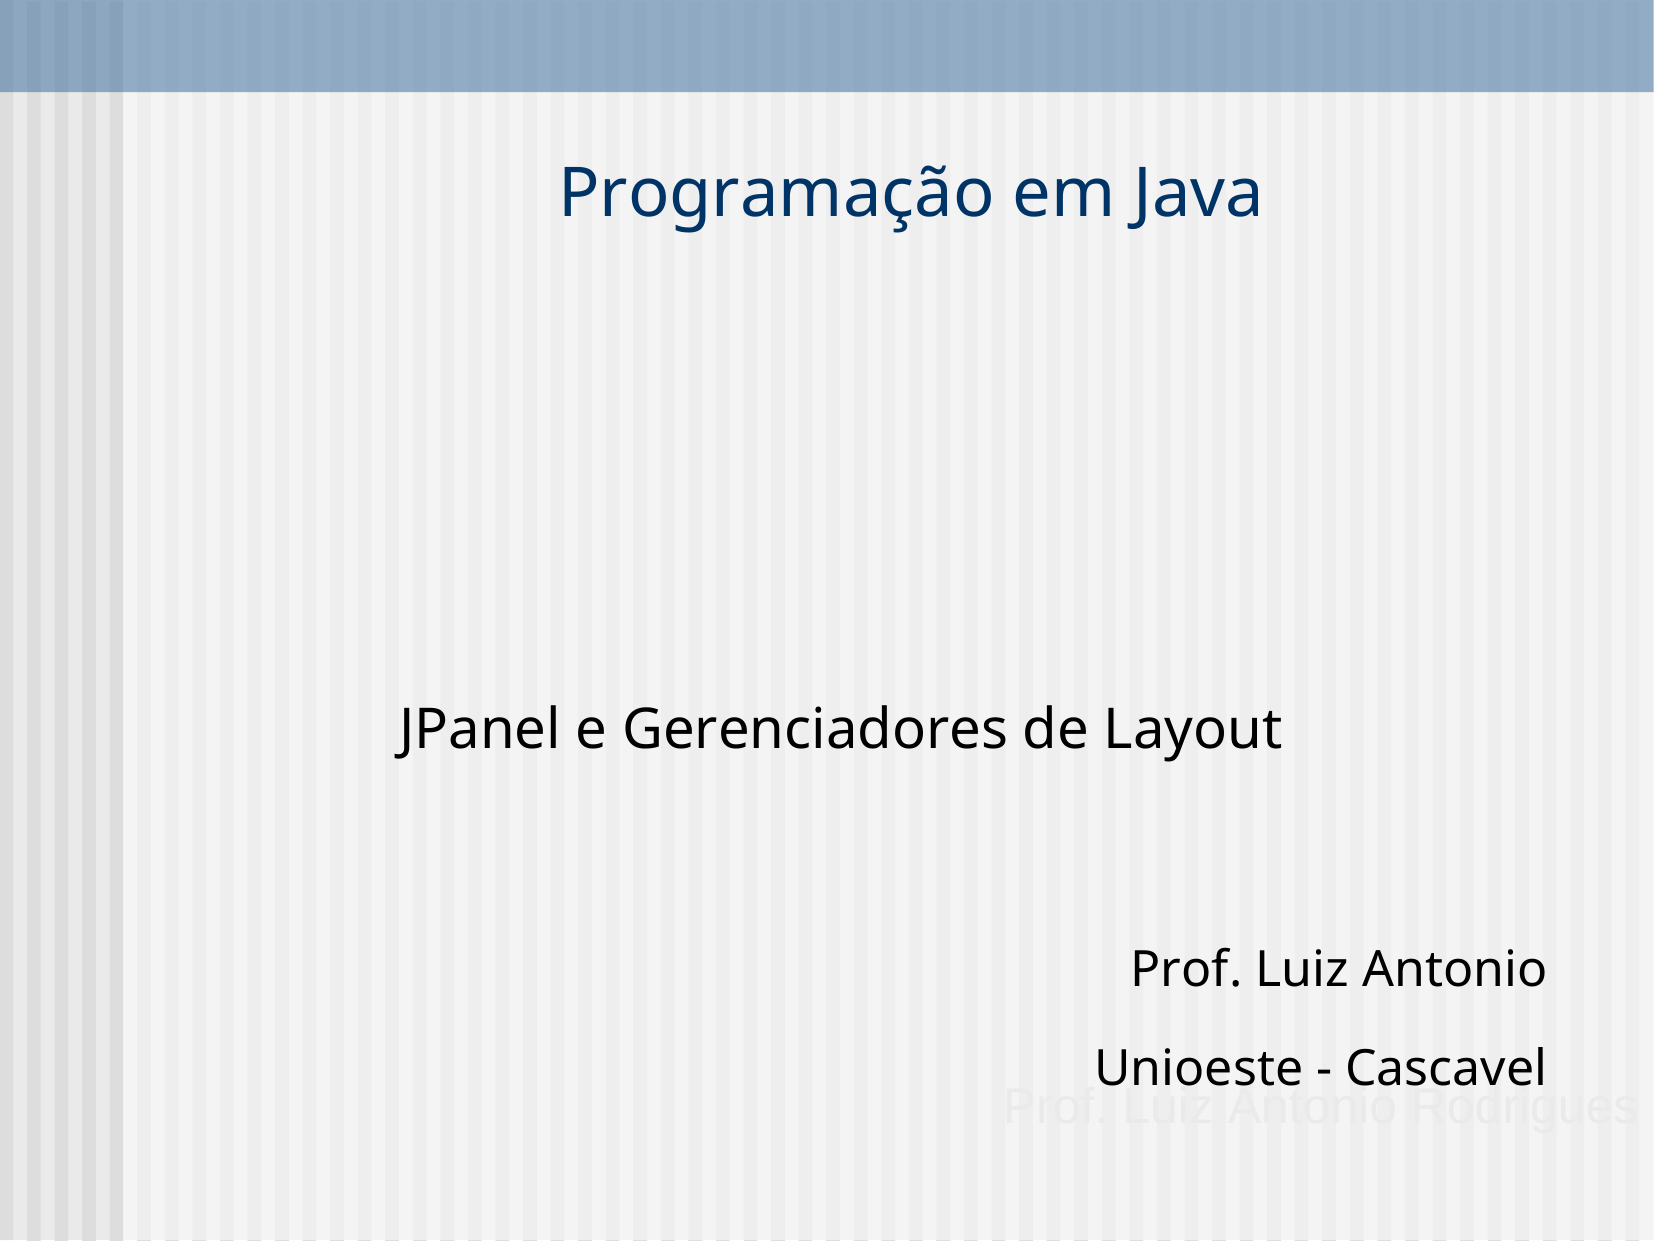

# Programação em Java
JPanel e Gerenciadores de Layout
Prof. Luiz Antonio
Unioeste - Cascavel
Prof. Luiz Antonio Rodrigues
Gerenciadores de Layout
Interfaces Gráficas
javax.swing.JPanel
Métodos de JPanel
Exercício 1
Bordas
java.awt.FlowLayout
Exemplo de FlowLayout
java.awt.BorderLayout
Exemplo de BorderLayout
java.awt.GridLayout
Exemplo de GridLayout
Container contentPane = janela.getContentPane();
contentPane.setLayout(new FlowLayout());
contentPane.add(new JButton("Button 1"));
contentPane.add(new JButton("2"));
contentPane.add(new JButton("Button 3"));
contentPane.add(new JButton("Long-Named Button 4"));
contentPane.add(new JButton("Button 5"));
Container contentPane = janela.getContentPane();
//contentPane.setLayout(new BorderLayout());
contentPane.add(new JButton("Button 1 (NORTH)"),
BorderLayout.NORTH);
contentPane.add(new JButton("2 (CENTER)"),
BorderLayout.CENTER);
contentPane.add(new JButton("Button 3 (WEST)"),
BorderLayout.WEST);
contentPane.add(new JButton("Long-Named Button 4 (SOUTH)"),
BorderLayout.SOUTH);
contentPane.add(new JButton("Button 5 (EAST)"),
BorderLayout.EAST);
Os gerenciadores de layout são fornecidos para organizar componentes GUI em um container para que estes sejam apresentados;
Disponíveis:
FlowLayout
BorderLayout
GridLayout
BoxLayout
CardLayout
GridBagLayout
null
Jpanel e Diagramadores
Modela um container sem decoração;
Representa um grupo de elementos;
Normalmente usado para estruturar a interface;
Associado a um diagramador;
Default: Flow Layout
Construtores:
public JPanel();
public JPanel(LayoutManager layout);
Outros métodos
setSize(int largura, int altura);
setBorder(Border borda);
setBackground(Color cor);
setVisible(Boolean estado);
setLayout(LayoutManager layout);
setFont(Font fonte);
add(Component componente);
Construa uma janela e adicione um JPanel nela.
Mude alguns parâmetros: tamanho, cor, borda, visibilidade.
Qualquer Jcomponent pode possuir bordas;
Usar o método setBorder(Border borda);
A classe BorderFactory pode ser usada
Exemplo:
JPanel painel = new JPanel();
painel.setBorder(BorderFactory.createLineBorder(
 Color.black));
Ver BorderDemo.java
How to Use Borders
Coloca os componentes lado a lado, uma
linha após a outra;
Alinhamento: centralizado (default), à esquerda ou à direita;
Default para o JPanel.
Divide o container em 5 áreas: norte, sul, leste, oeste e centro;
Default para content pane do JFrame.
Células do mesmo tamanho especificadas pelo número de linhas e colunas.
Container contentPane = janela.getContentPane();
contentPane.setLayout(new GridLayout(0,2));
contentPane.add(new JButton("Button 1"));
contentPane.add(new JButton("2"));
contentPane.add(new JButton("Button 3"));
contentPane.add(new JButton("Long-Named Button 4"));
contentPane.add(new JButton("Button 5"));